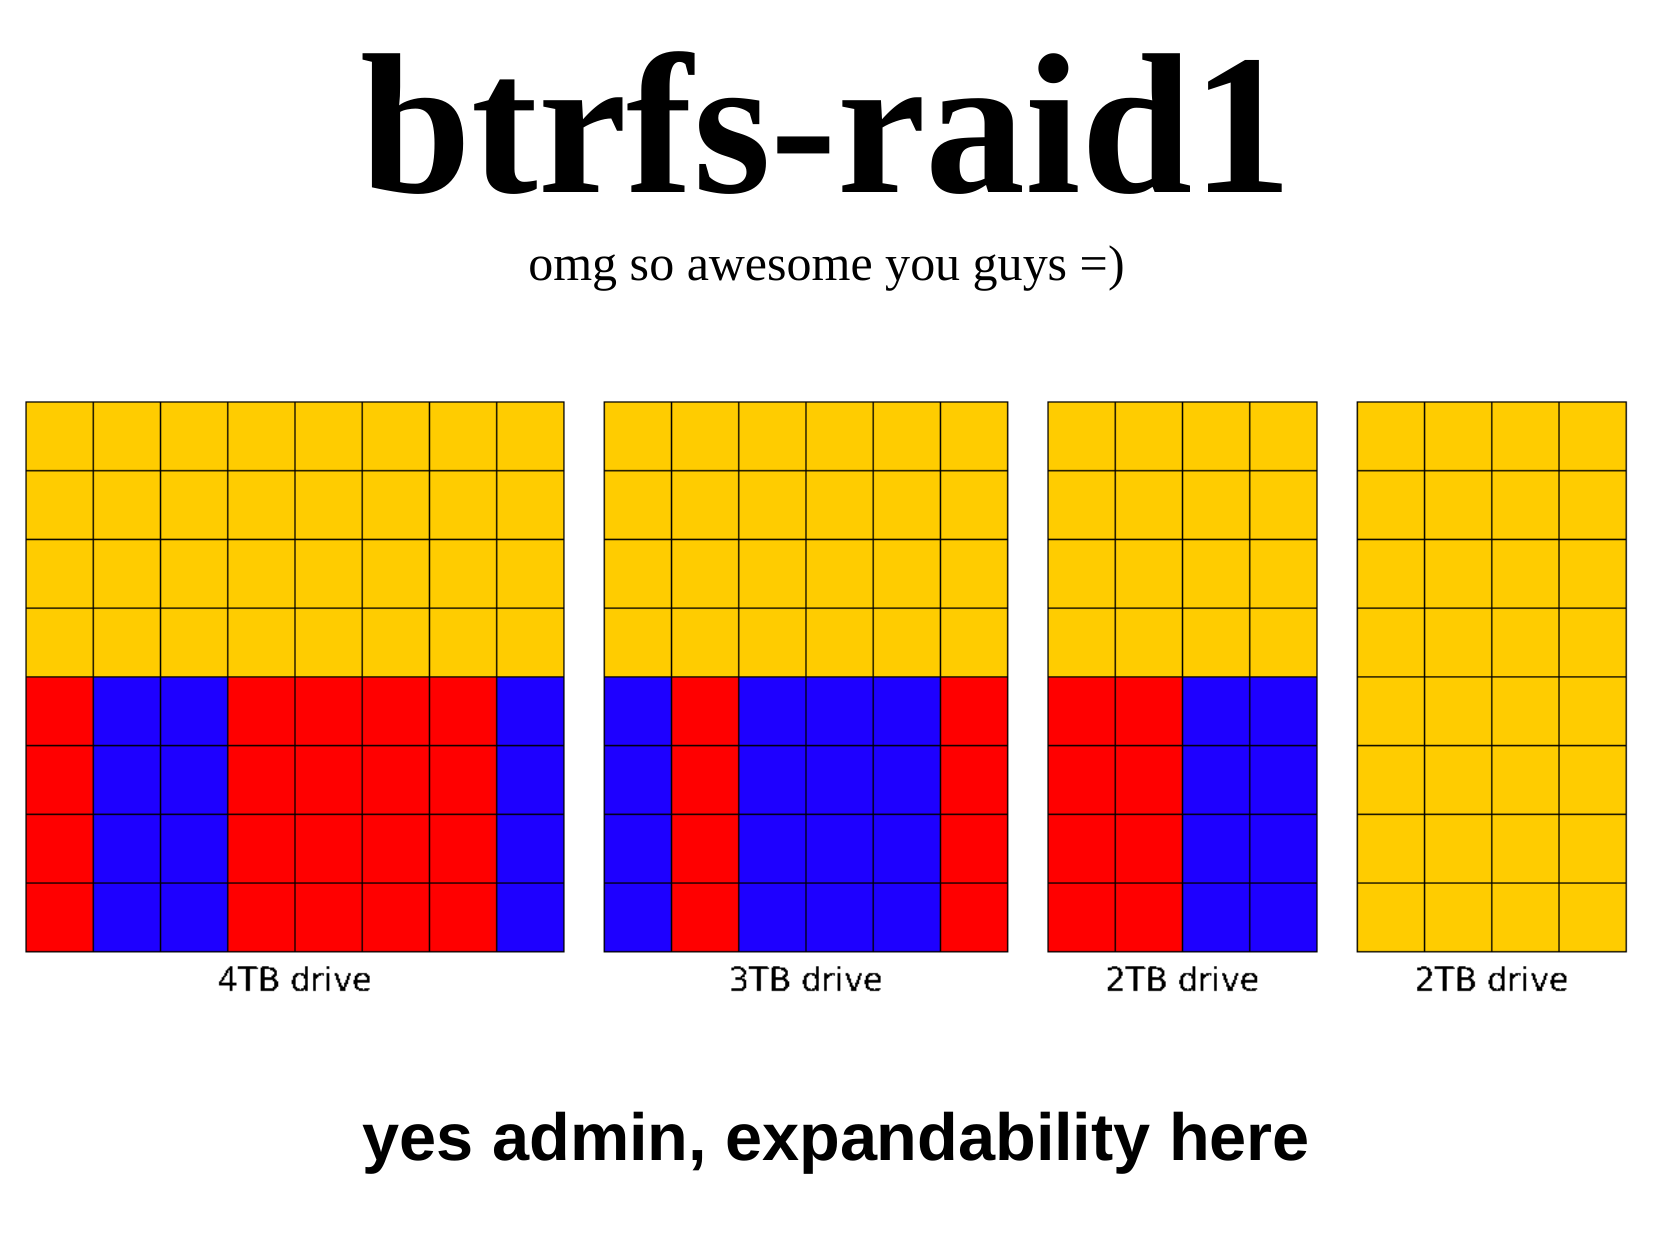

# btrfs-raid1 omg so awesome you guys =)
| yes admin, expandability here |
| --- |